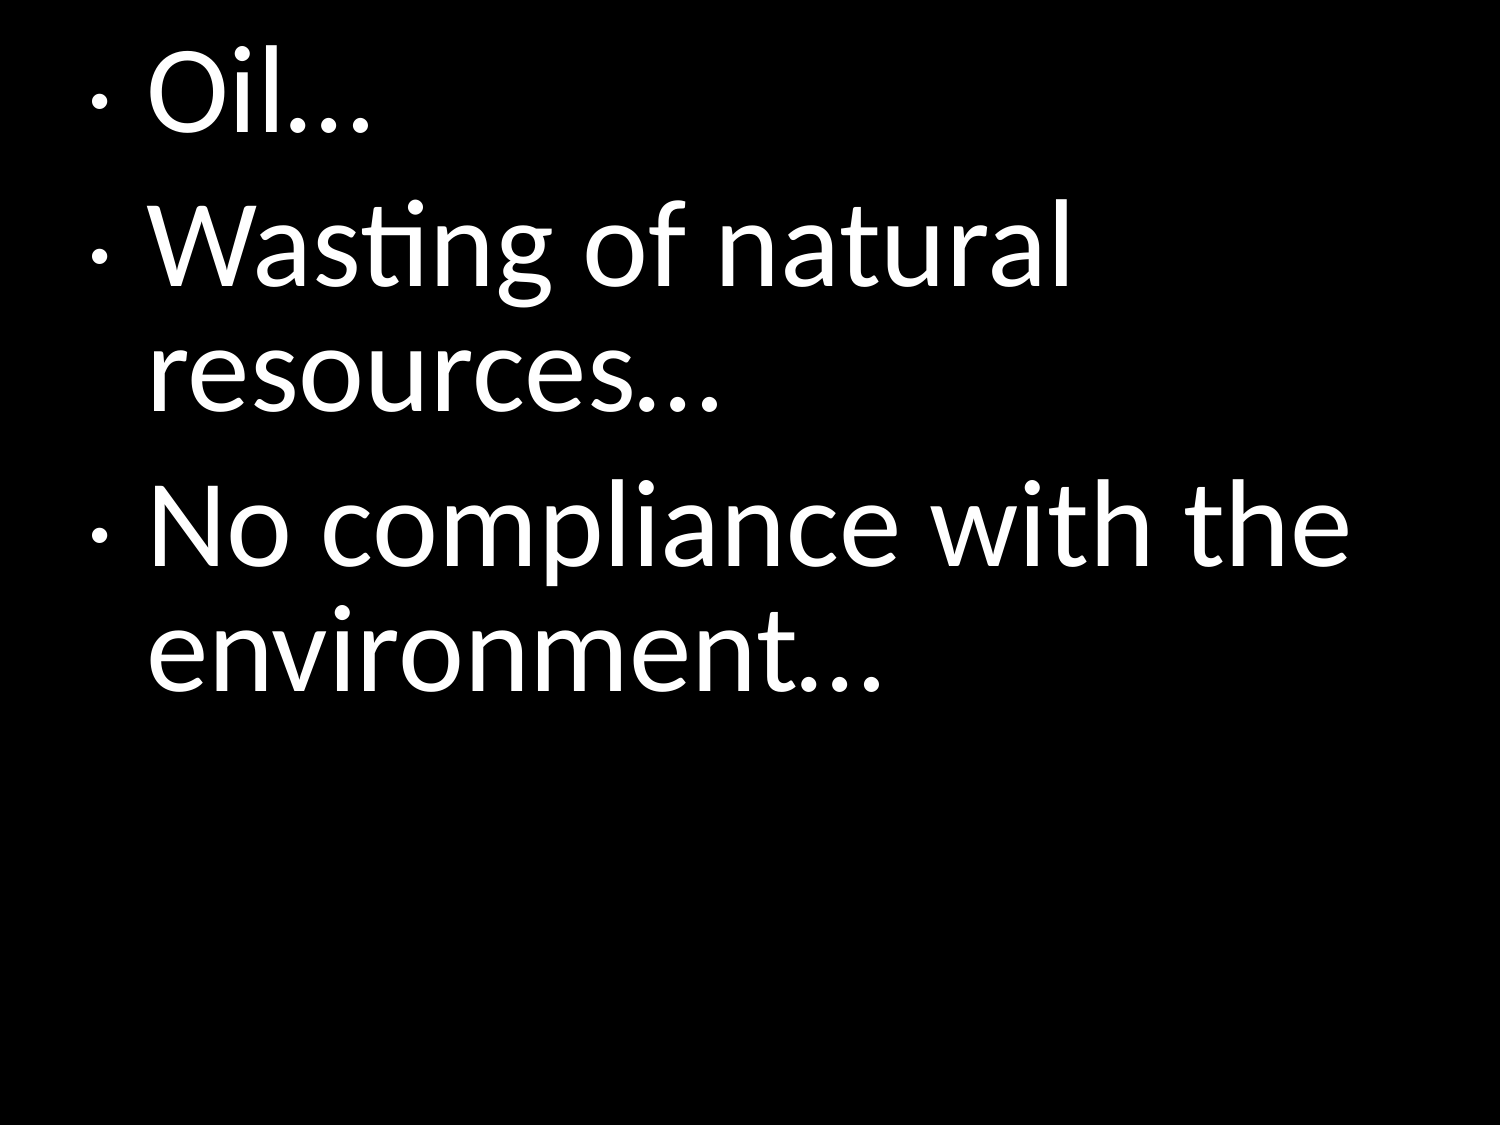

Oil…
Wasting of natural resources…
No compliance with the environment…
#